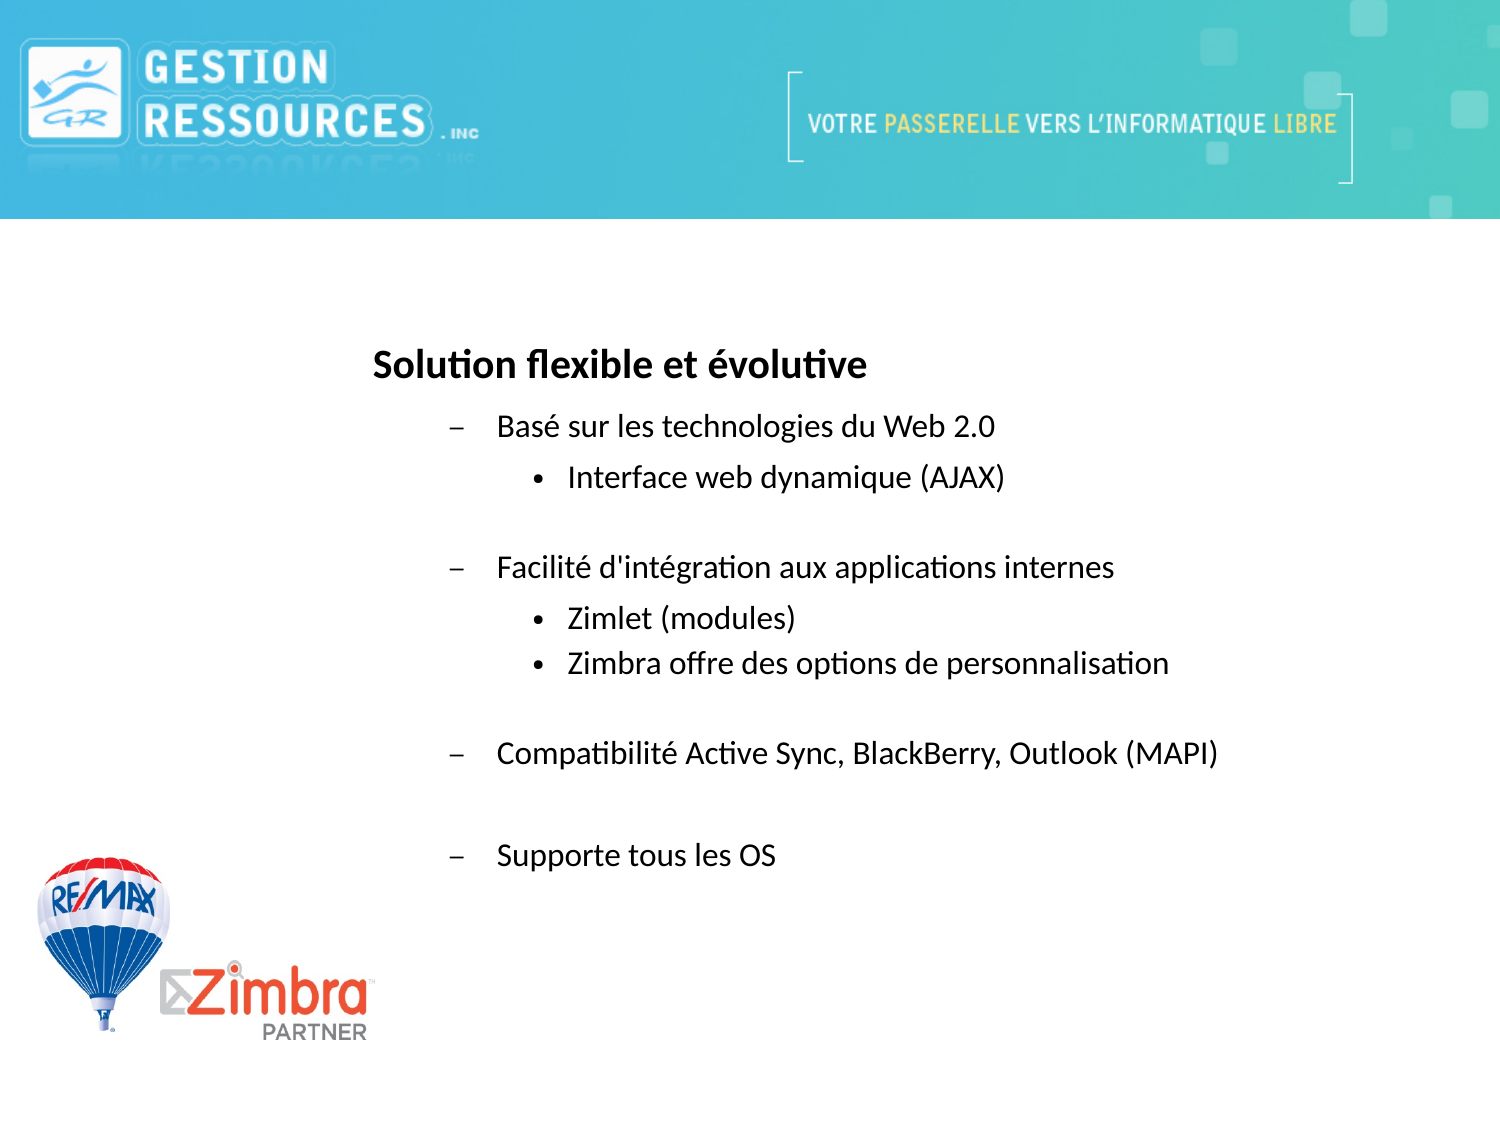

Solution flexible et évolutive
Basé sur les technologies du Web 2.0
Interface web dynamique (AJAX)
Facilité d'intégration aux applications internes
Zimlet (modules)
Zimbra offre des options de personnalisation
Compatibilité Active Sync, BlackBerry, Outlook (MAPI)
Supporte tous les OS